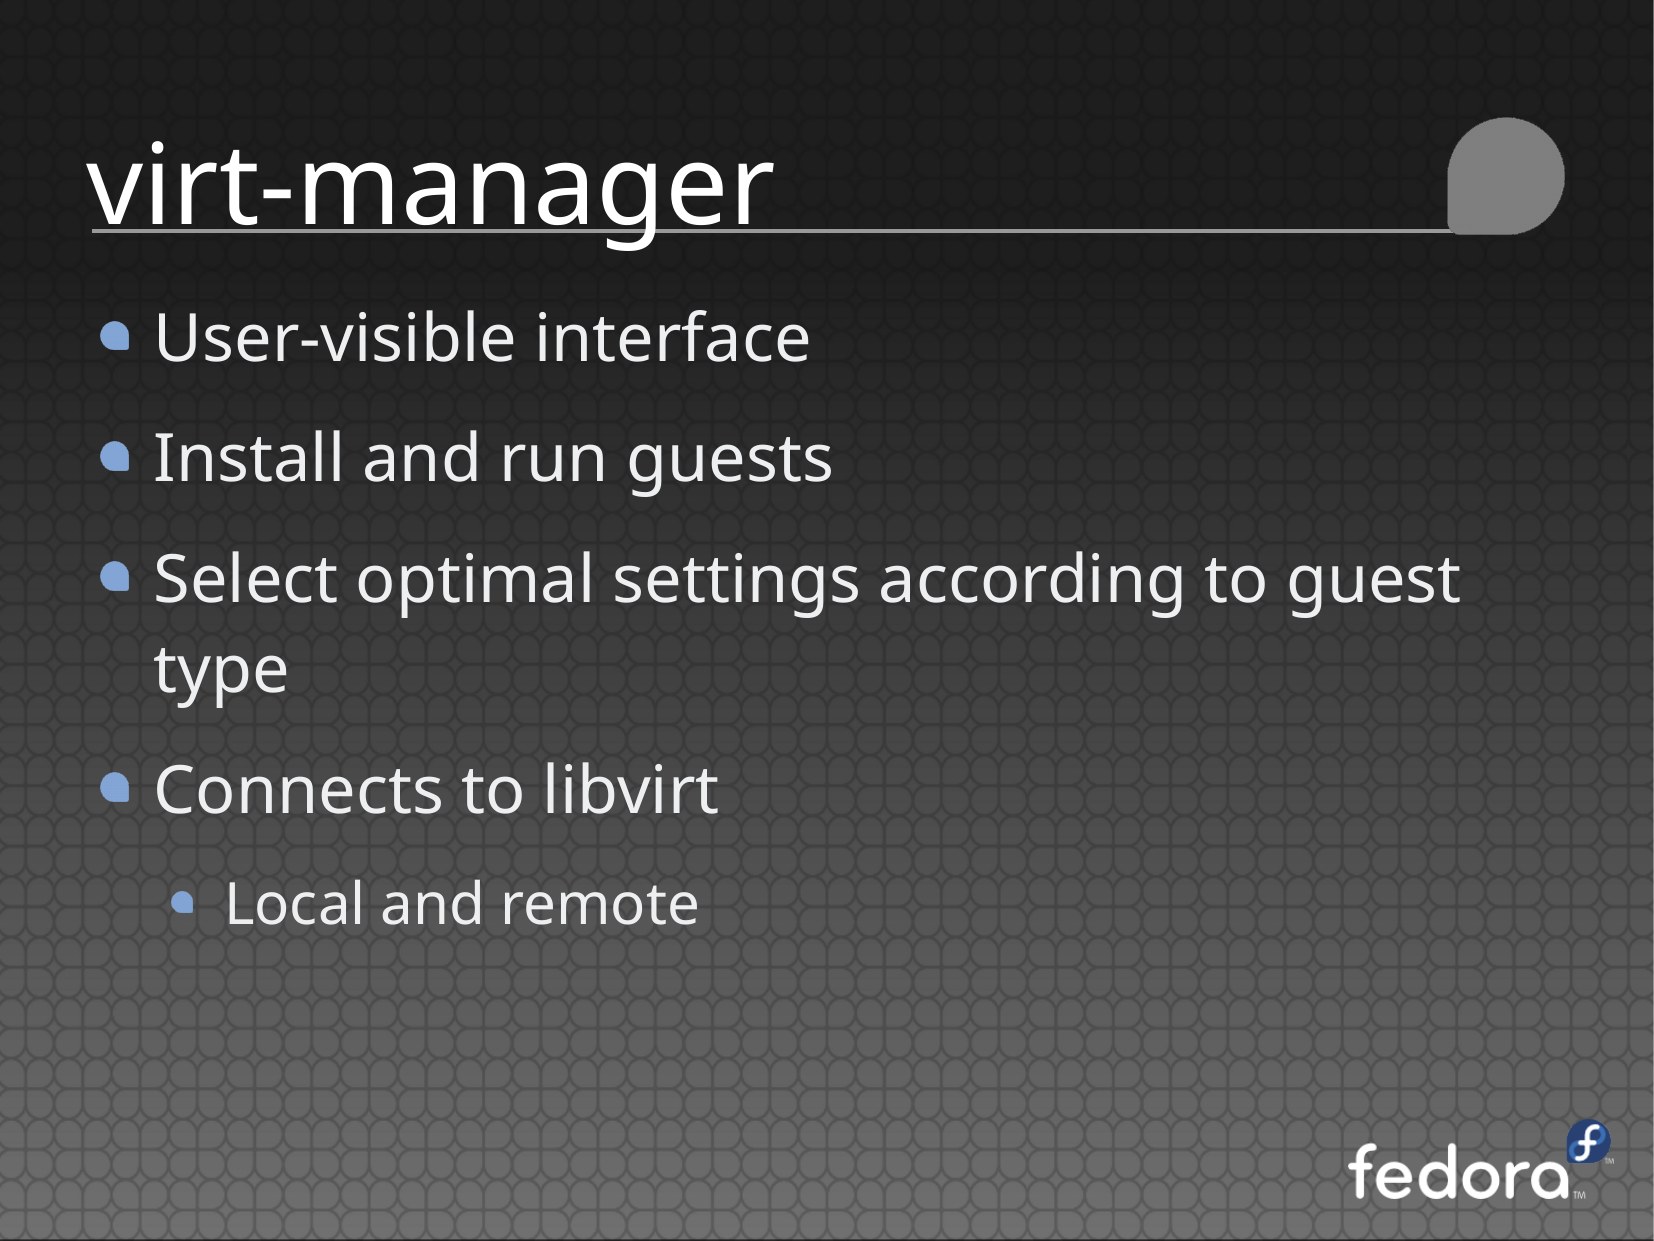

# virt-manager
User-visible interface
Install and run guests
Select optimal settings according to guest type
Connects to libvirt
Local and remote